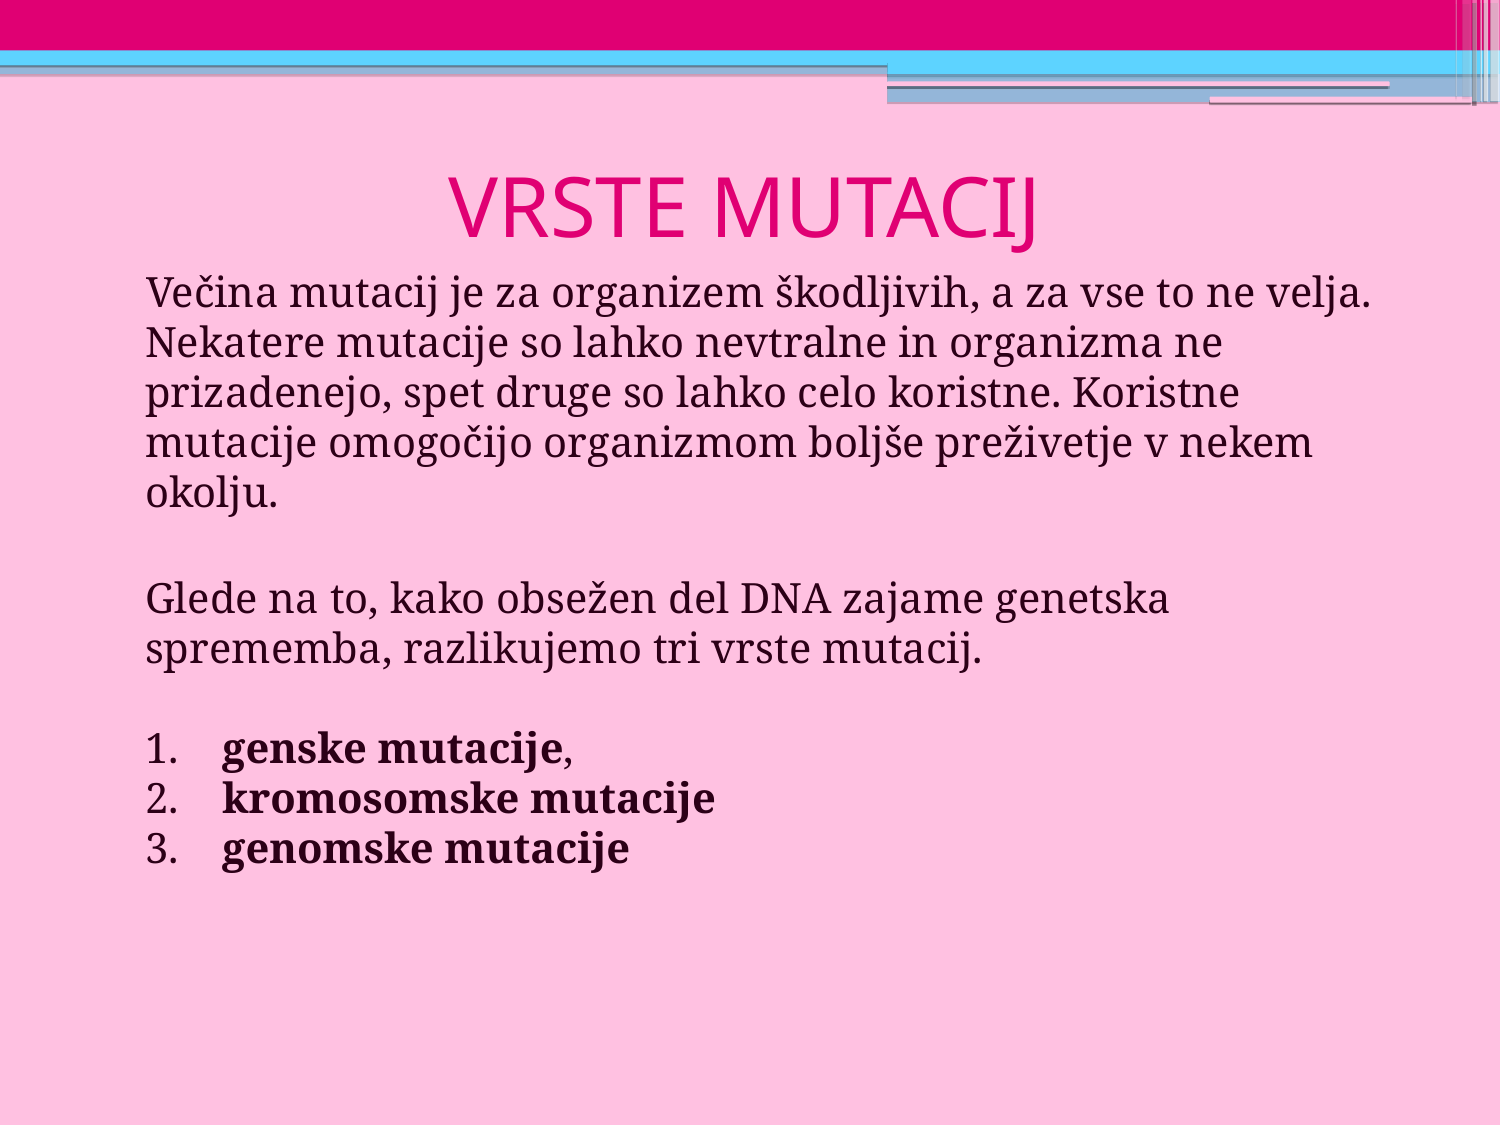

# VRSTE MUTACIJ
 Večina mutacij je za organizem škodljivih, a za vse to ne velja. Nekatere mutacije so lahko nevtralne in organizma ne prizadenejo, spet druge so lahko celo koristne. Koristne mutacije omogočijo organizmom boljše preživetje v nekem okolju.
Glede na to, kako obsežen del DNA zajame genetska sprememba, razlikujemo tri vrste mutacij. 
1.    genske mutacije,
2.    kromosomske mutacije
3.    genomske mutacije